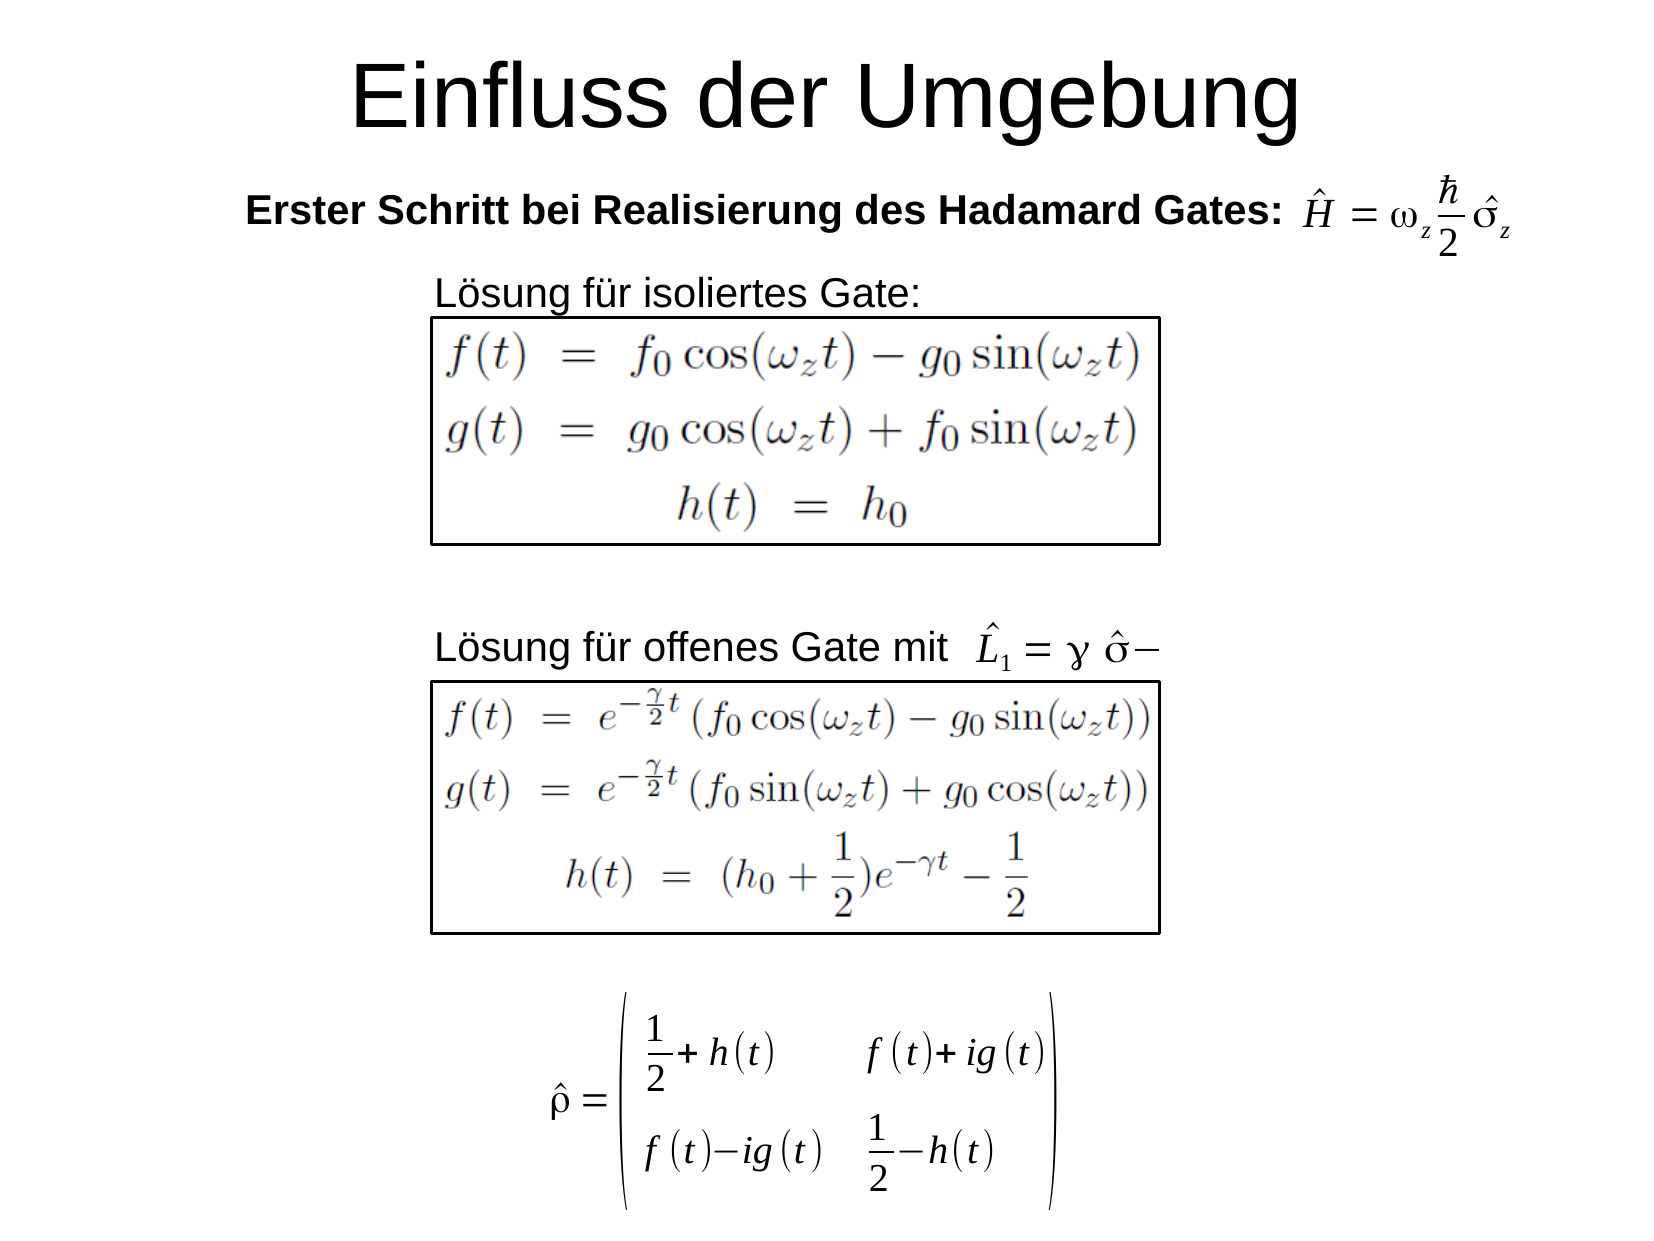

# Einfluss der Umgebung
Erster Schritt bei Realisierung des Hadamard Gates:
Lösung für isoliertes Gate:
Lösung für offenes Gate mit